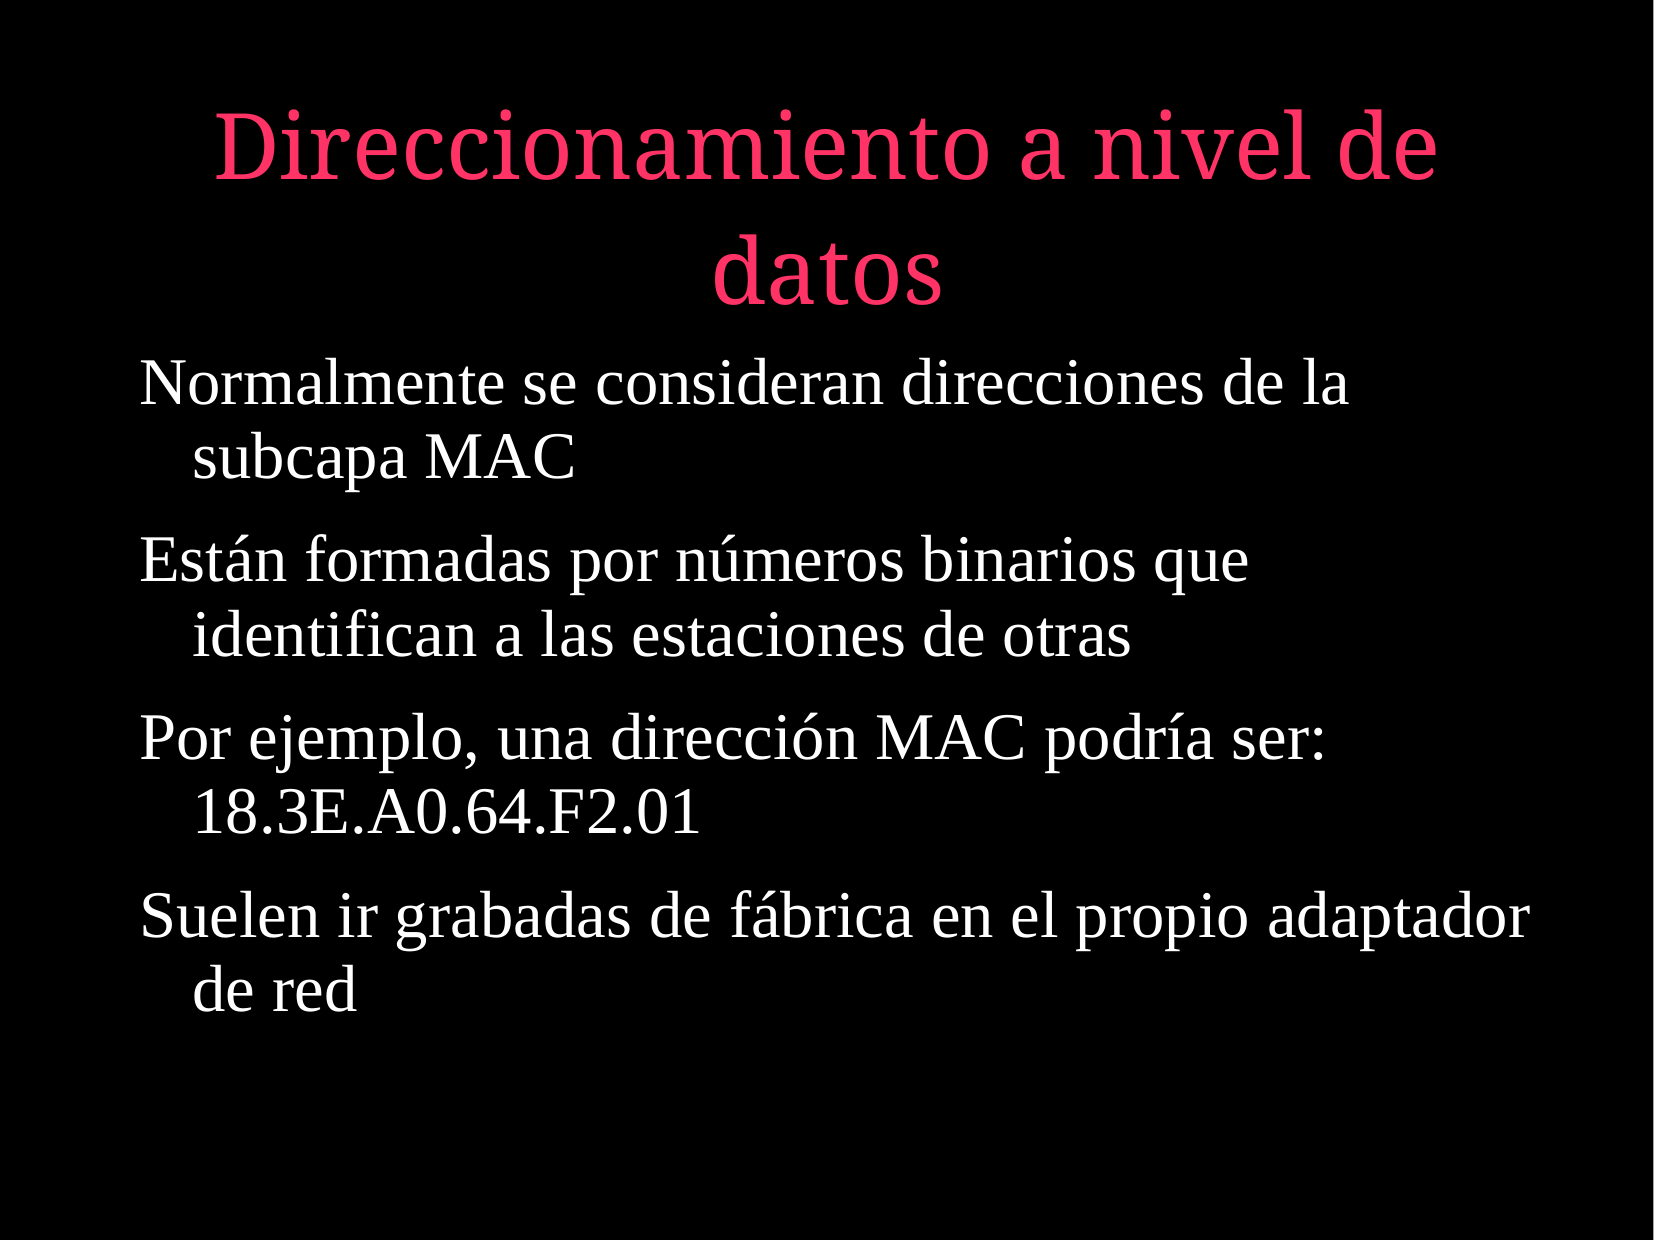

# Direccionamiento a nivel de datos
Normalmente se consideran direcciones de la subcapa MAC
Están formadas por números binarios que identifican a las estaciones de otras
Por ejemplo, una dirección MAC podría ser: 18.3E.A0.64.F2.01
Suelen ir grabadas de fábrica en el propio adaptador de red